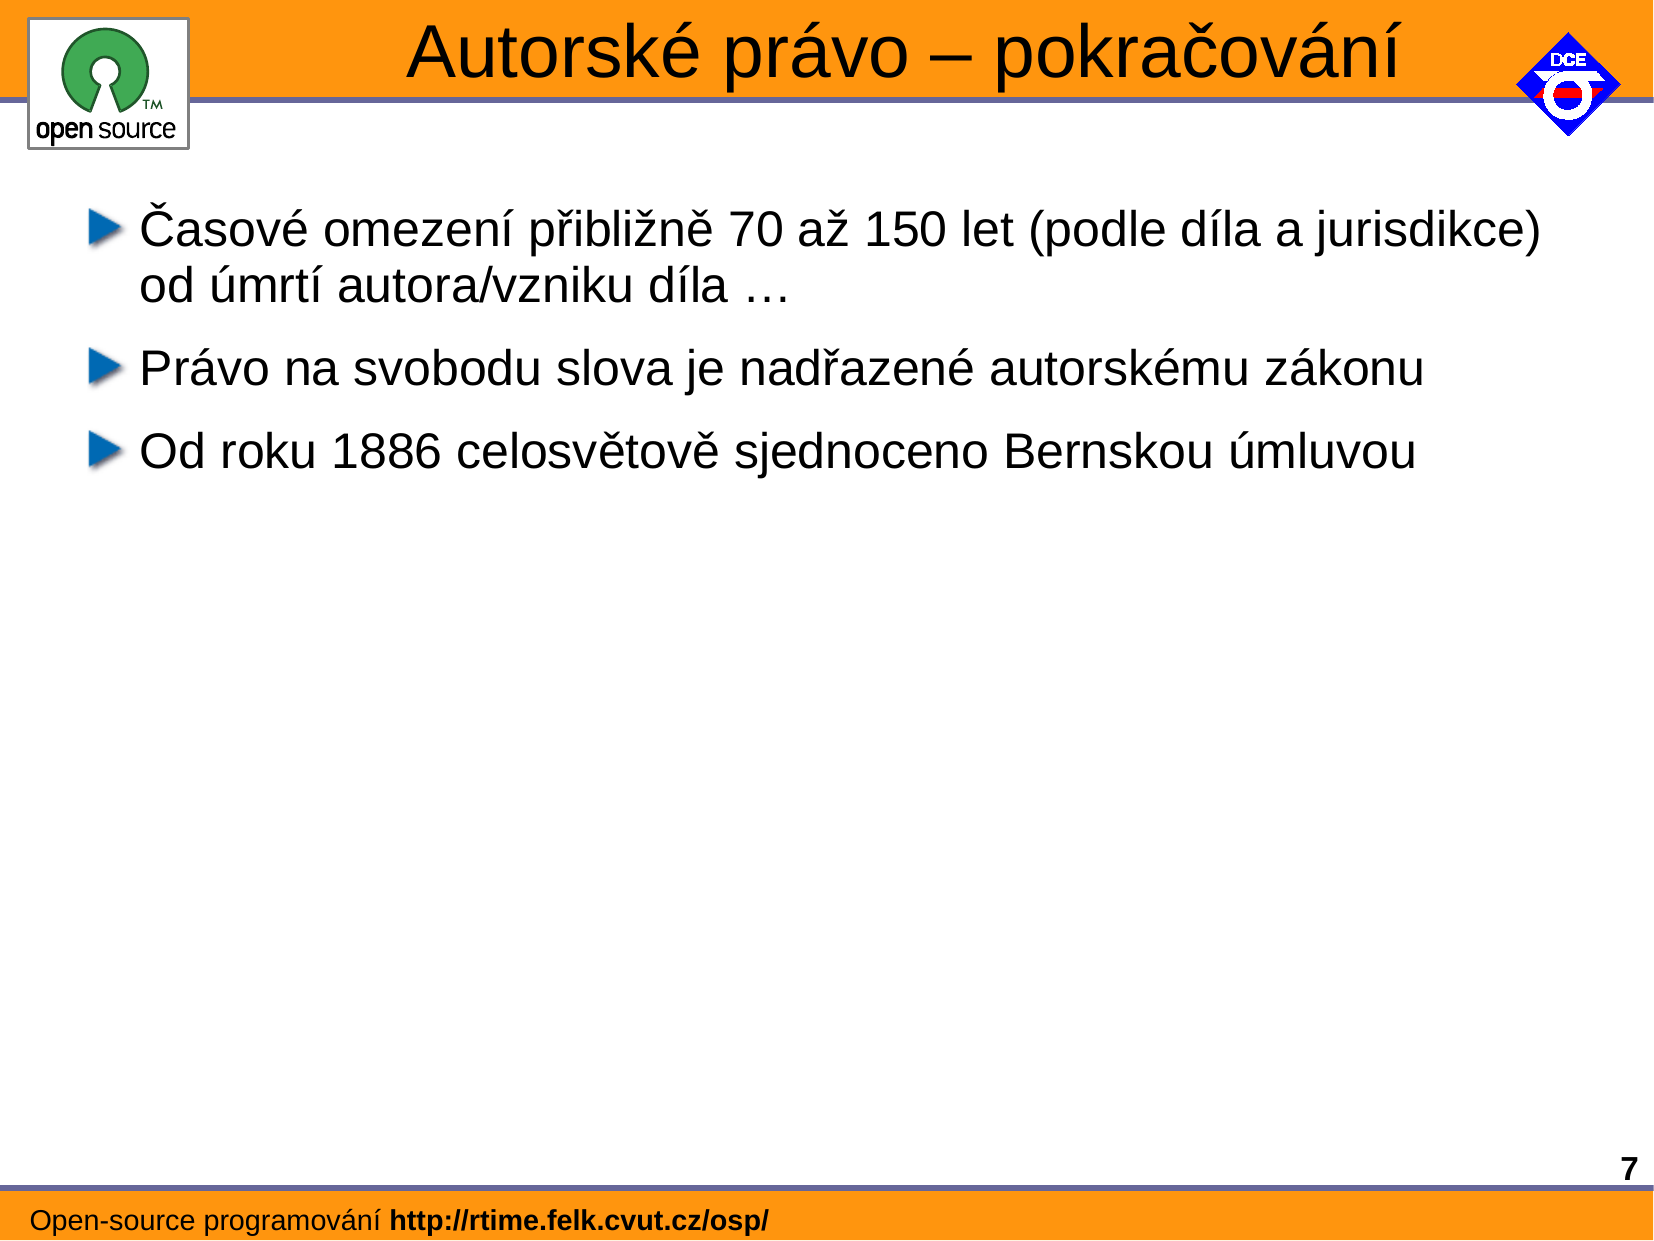

# Autorské právo – pokračování
Časové omezení přibližně 70 až 150 let (podle díla a jurisdikce) od úmrtí autora/vzniku díla …
Právo na svobodu slova je nadřazené autorskému zákonu
Od roku 1886 celosvětově sjednoceno Bernskou úmluvou